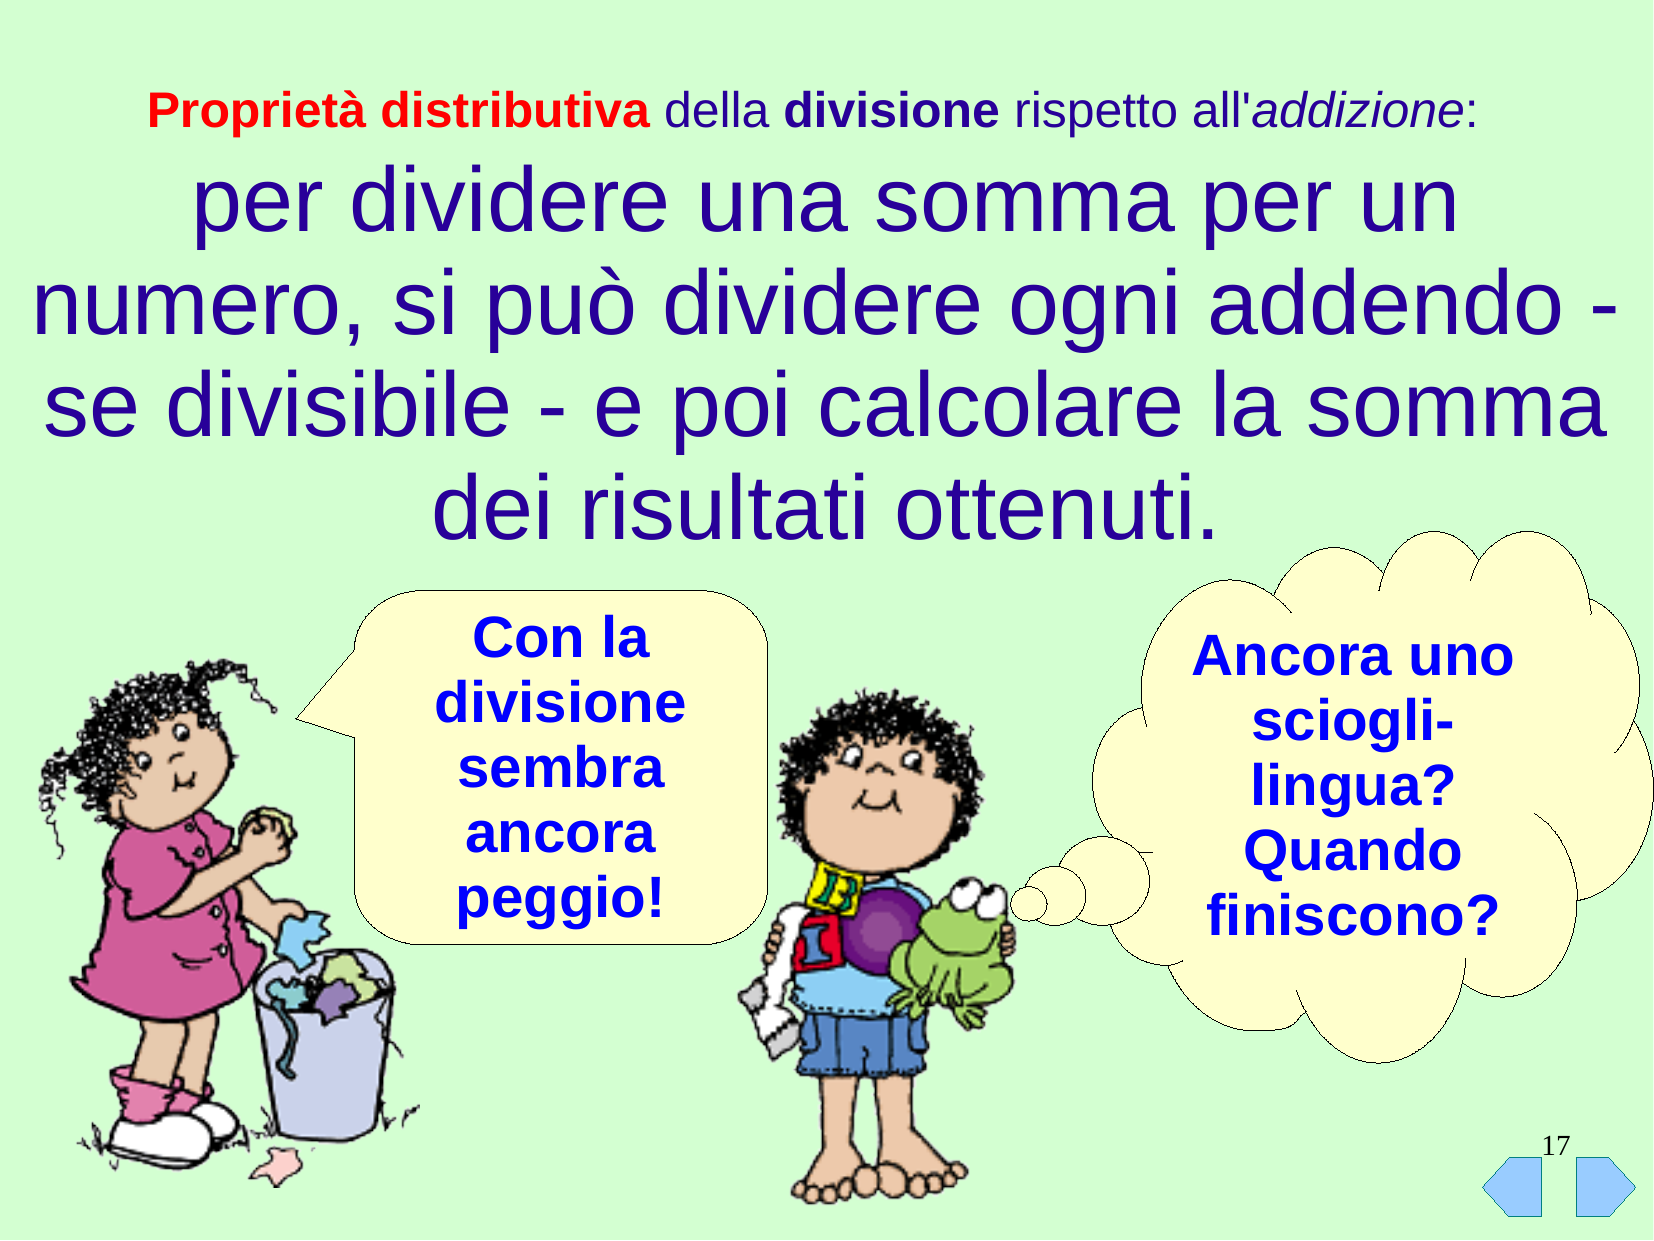

Proprietà distributiva della divisione rispetto all'addizione:
per dividere una somma per un numero, si può dividere ogni addendo - se divisibile - e poi calcolare la somma dei risultati ottenuti.
Ancora uno sciogli-lingua?
Quando finiscono?
Con la divisione sembra ancora peggio!
17